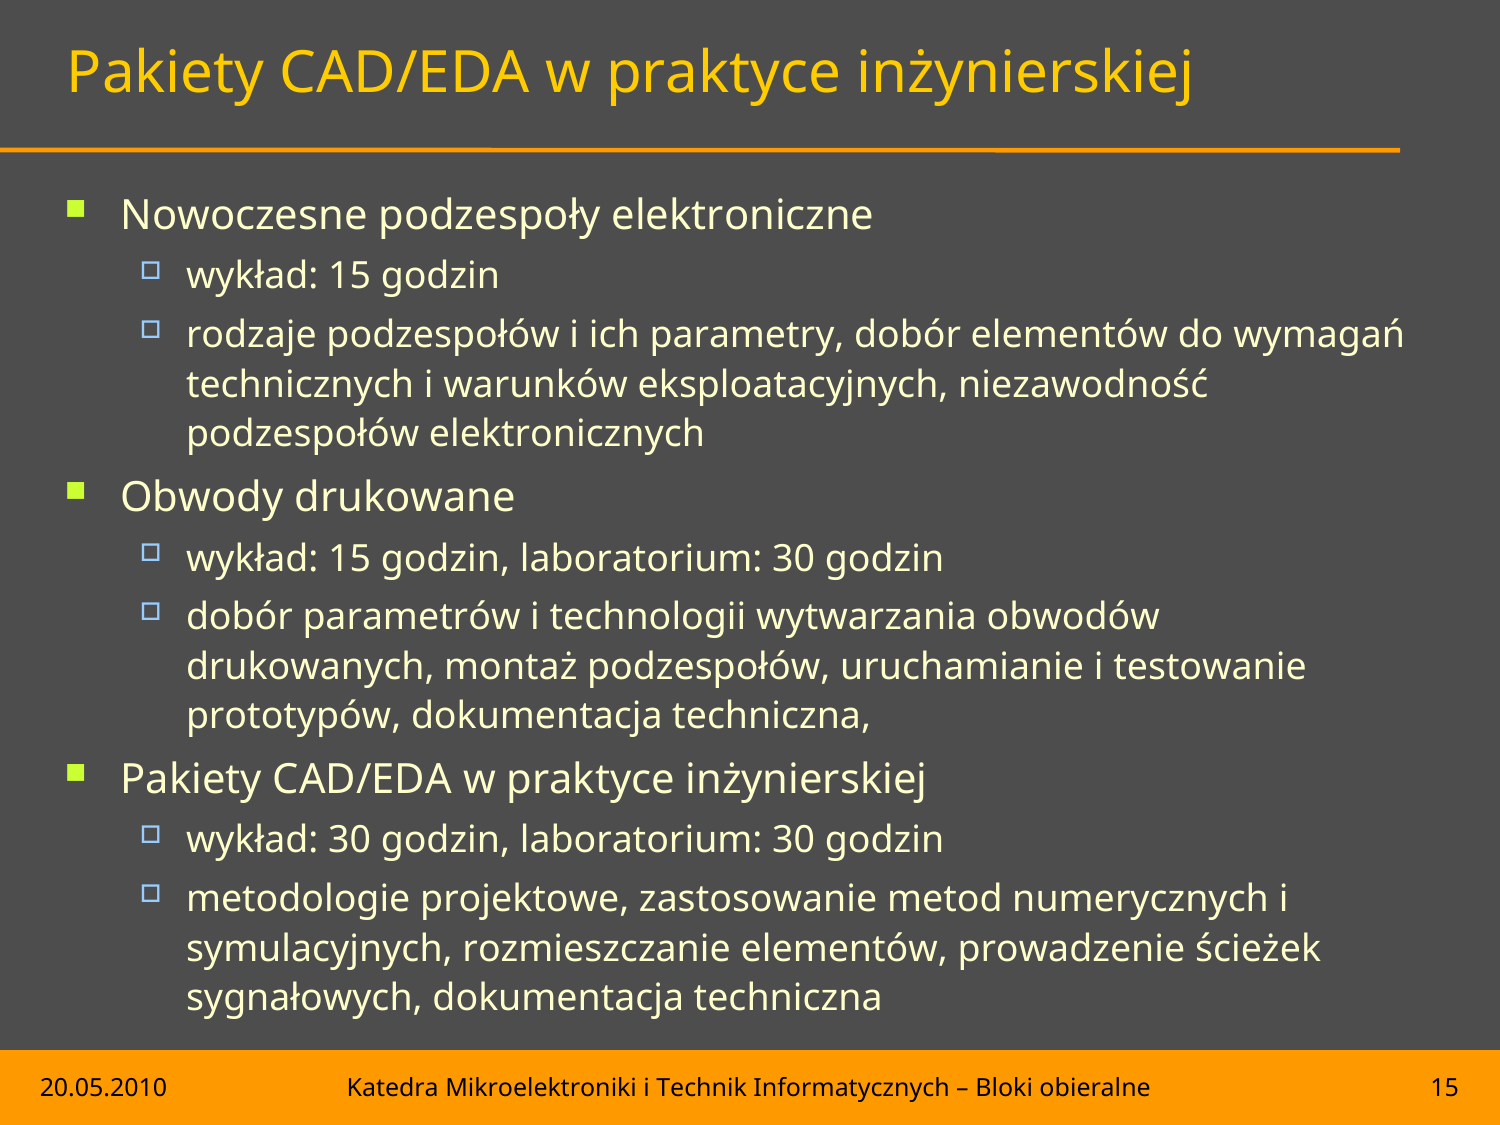

# Pakiety CAD/EDA w praktyce inżynierskiej
Nowoczesne podzespoły elektroniczne
wykład: 15 godzin
rodzaje podzespołów i ich parametry, dobór elementów do wymagań technicznych i warunków eksploatacyjnych, niezawodność podzespołów elektronicznych
Obwody drukowane
wykład: 15 godzin, laboratorium: 30 godzin
dobór parametrów i technologii wytwarzania obwodów drukowanych, montaż podzespołów, uruchamianie i testowanie prototypów, dokumentacja techniczna,
Pakiety CAD/EDA w praktyce inżynierskiej
wykład: 30 godzin, laboratorium: 30 godzin
metodologie projektowe, zastosowanie metod numerycznych i symulacyjnych, rozmieszczanie elementów, prowadzenie ścieżek sygnałowych, dokumentacja techniczna
20.05.2010
Katedra Mikroelektroniki i Technik Informatycznych – Bloki obieralne
15